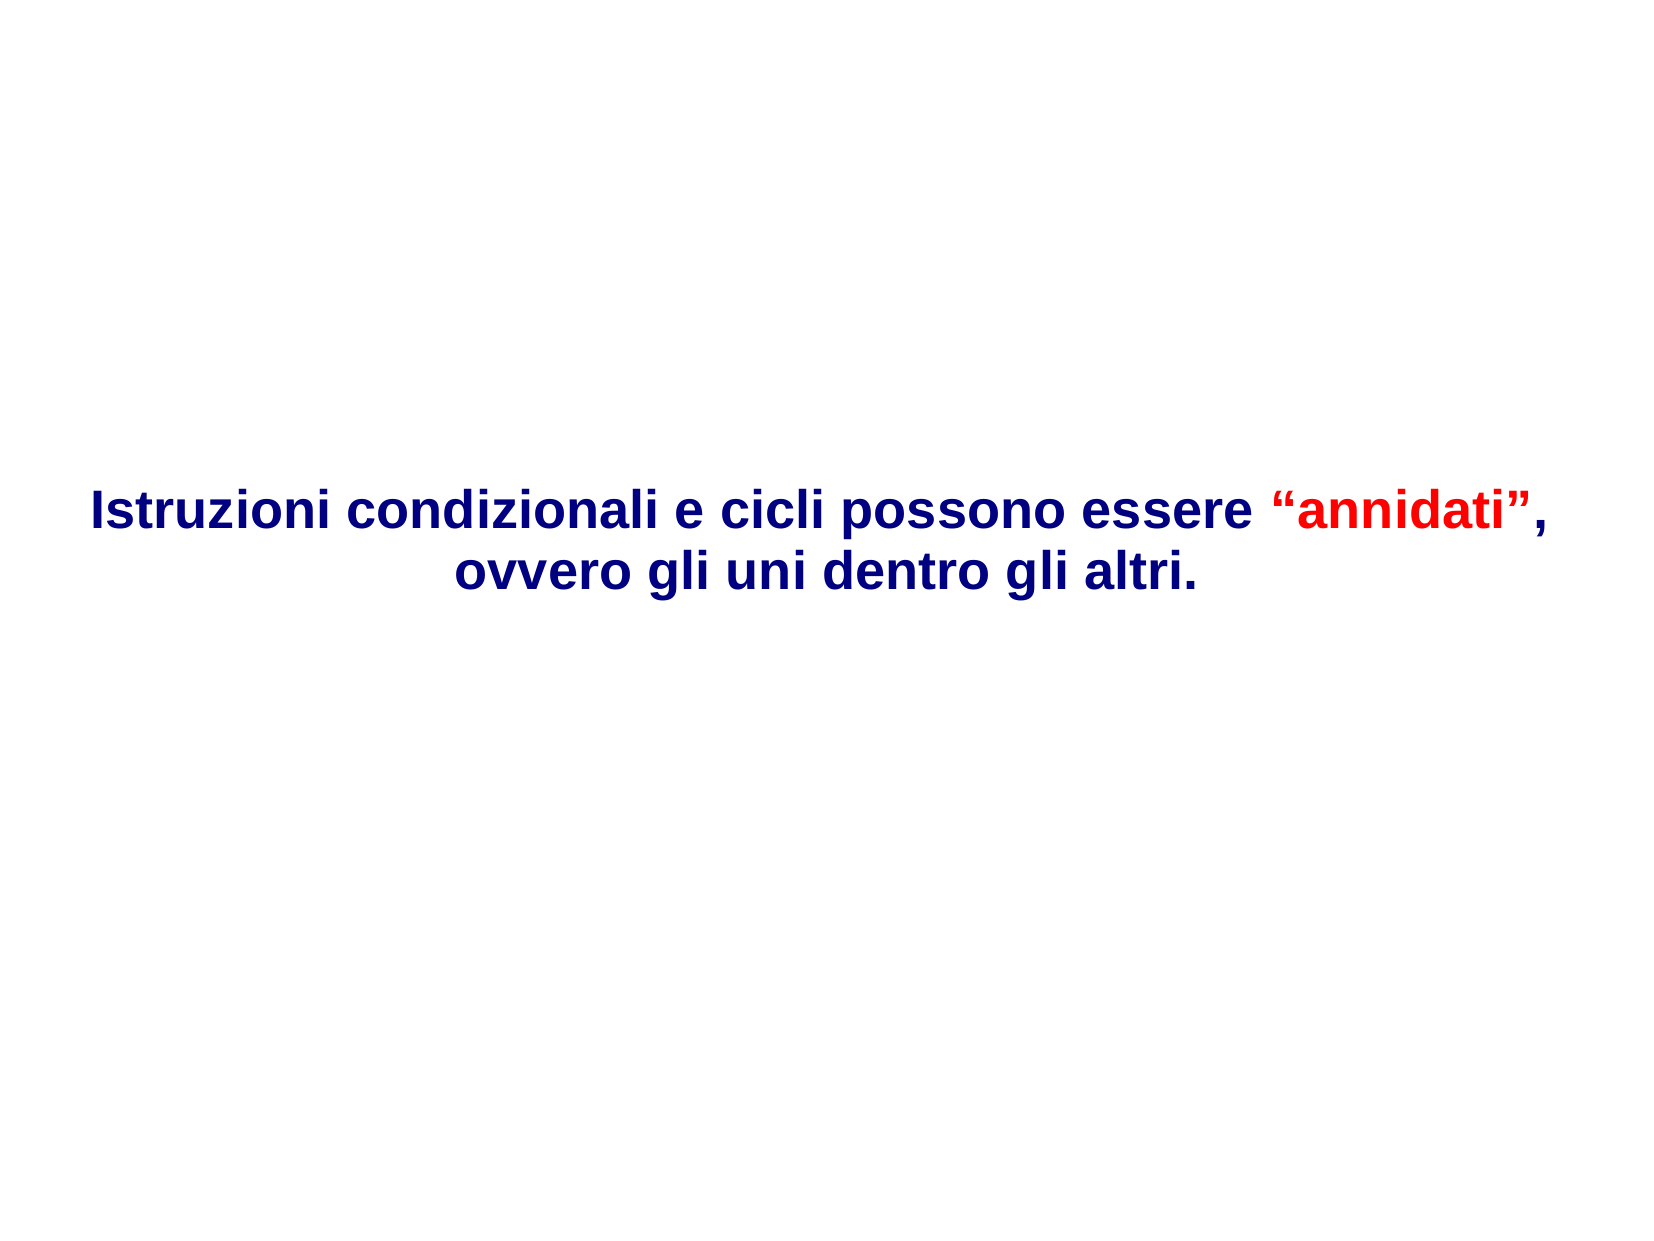

Istruzioni condizionali e cicli possono essere “annidati”,
ovvero gli uni dentro gli altri.